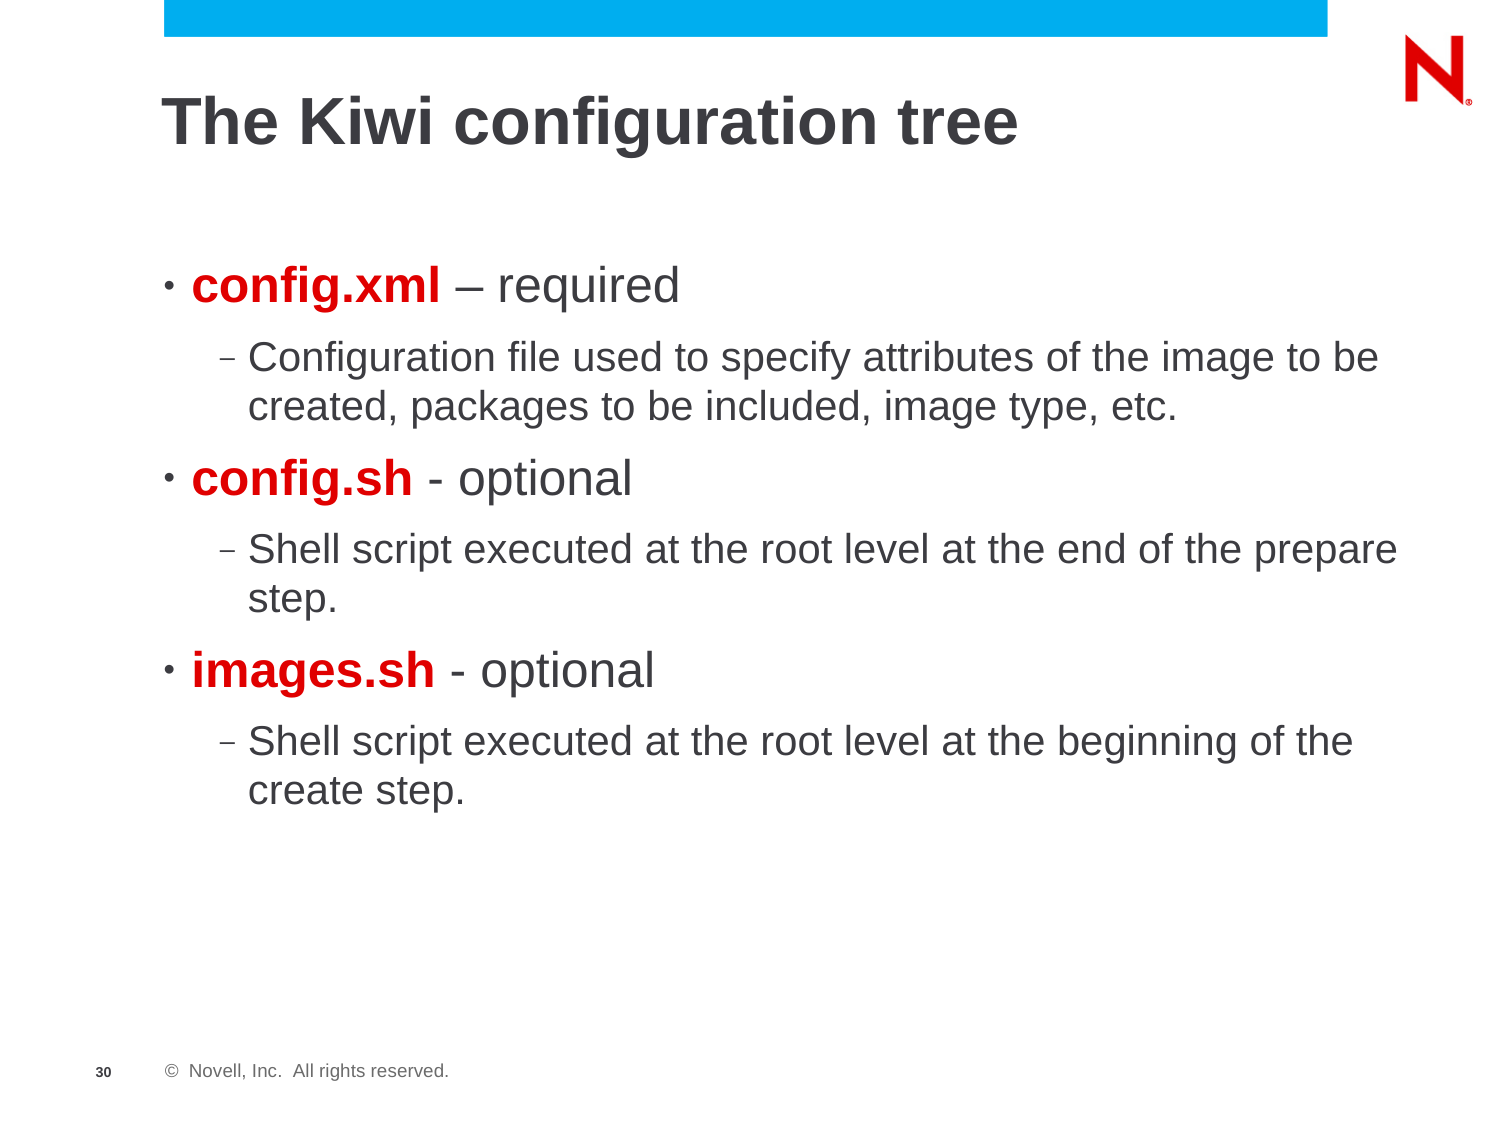

# The Kiwi configuration tree
config.xml – required
Configuration file used to specify attributes of the image to be created, packages to be included, image type, etc.
config.sh - optional
Shell script executed at the root level at the end of the prepare step.
images.sh - optional
Shell script executed at the root level at the beginning of the create step.